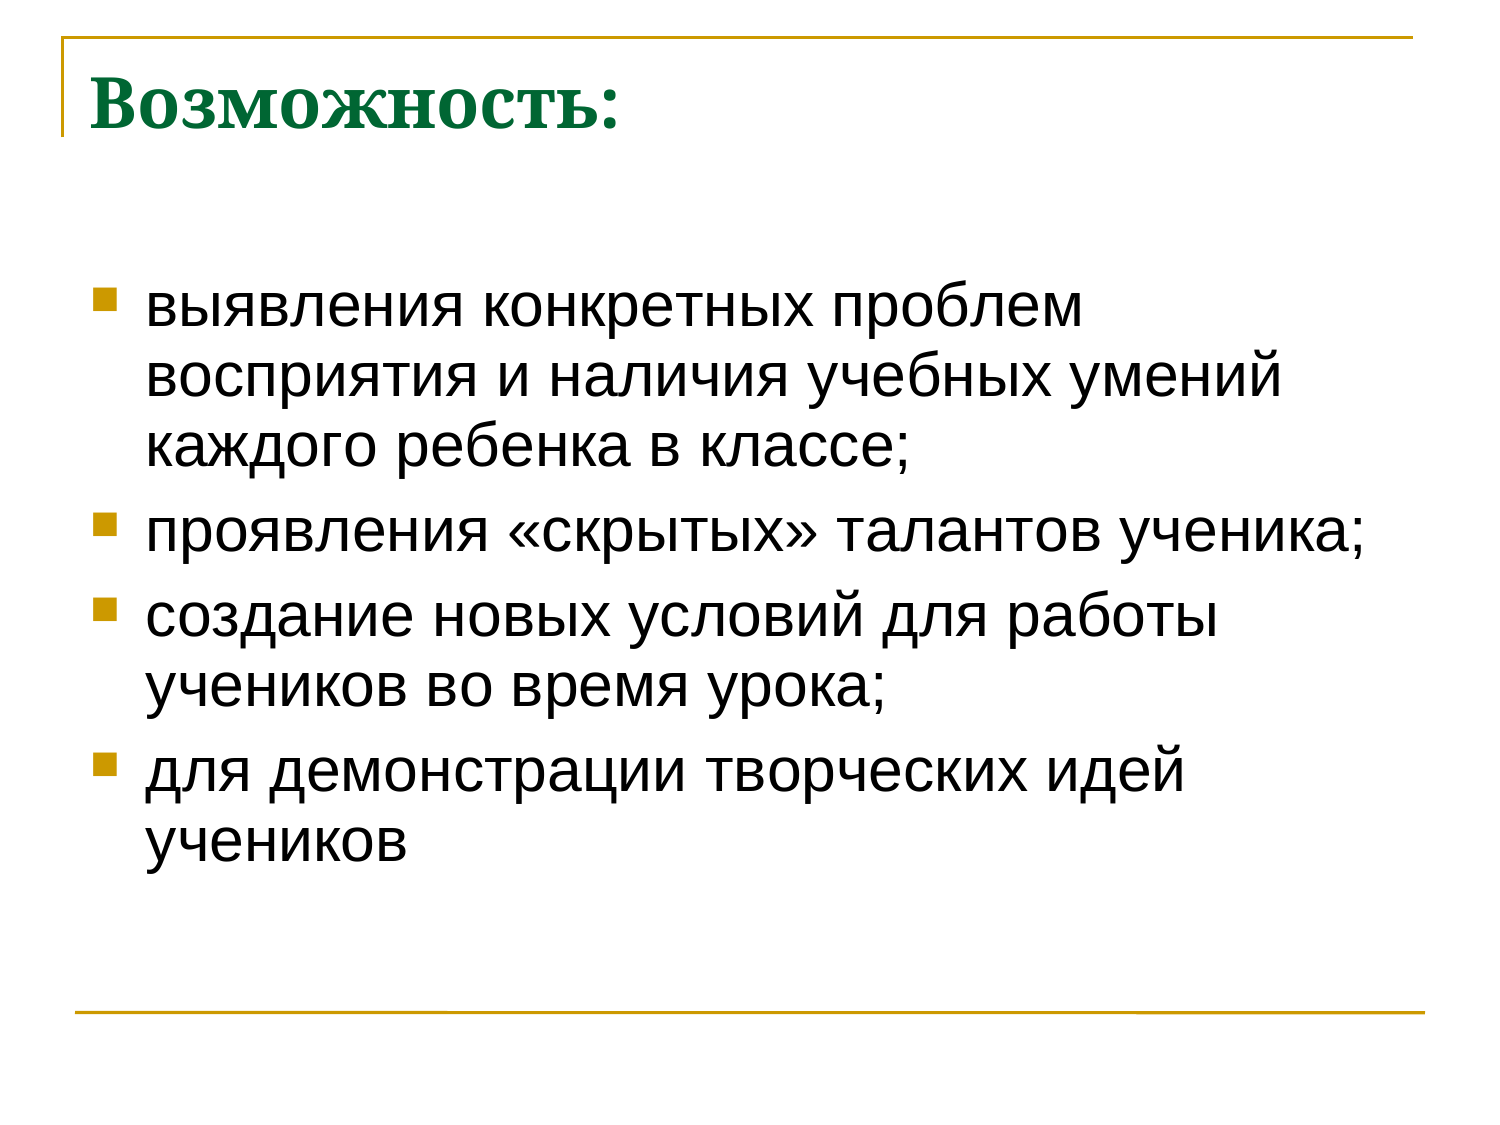

# Возможность:
выявления конкретных проблем восприятия и наличия учебных умений каждого ребенка в классе;
проявления «скрытых» талантов ученика;
создание новых условий для работы учеников во время урока;
для демонстрации творческих идей учеников